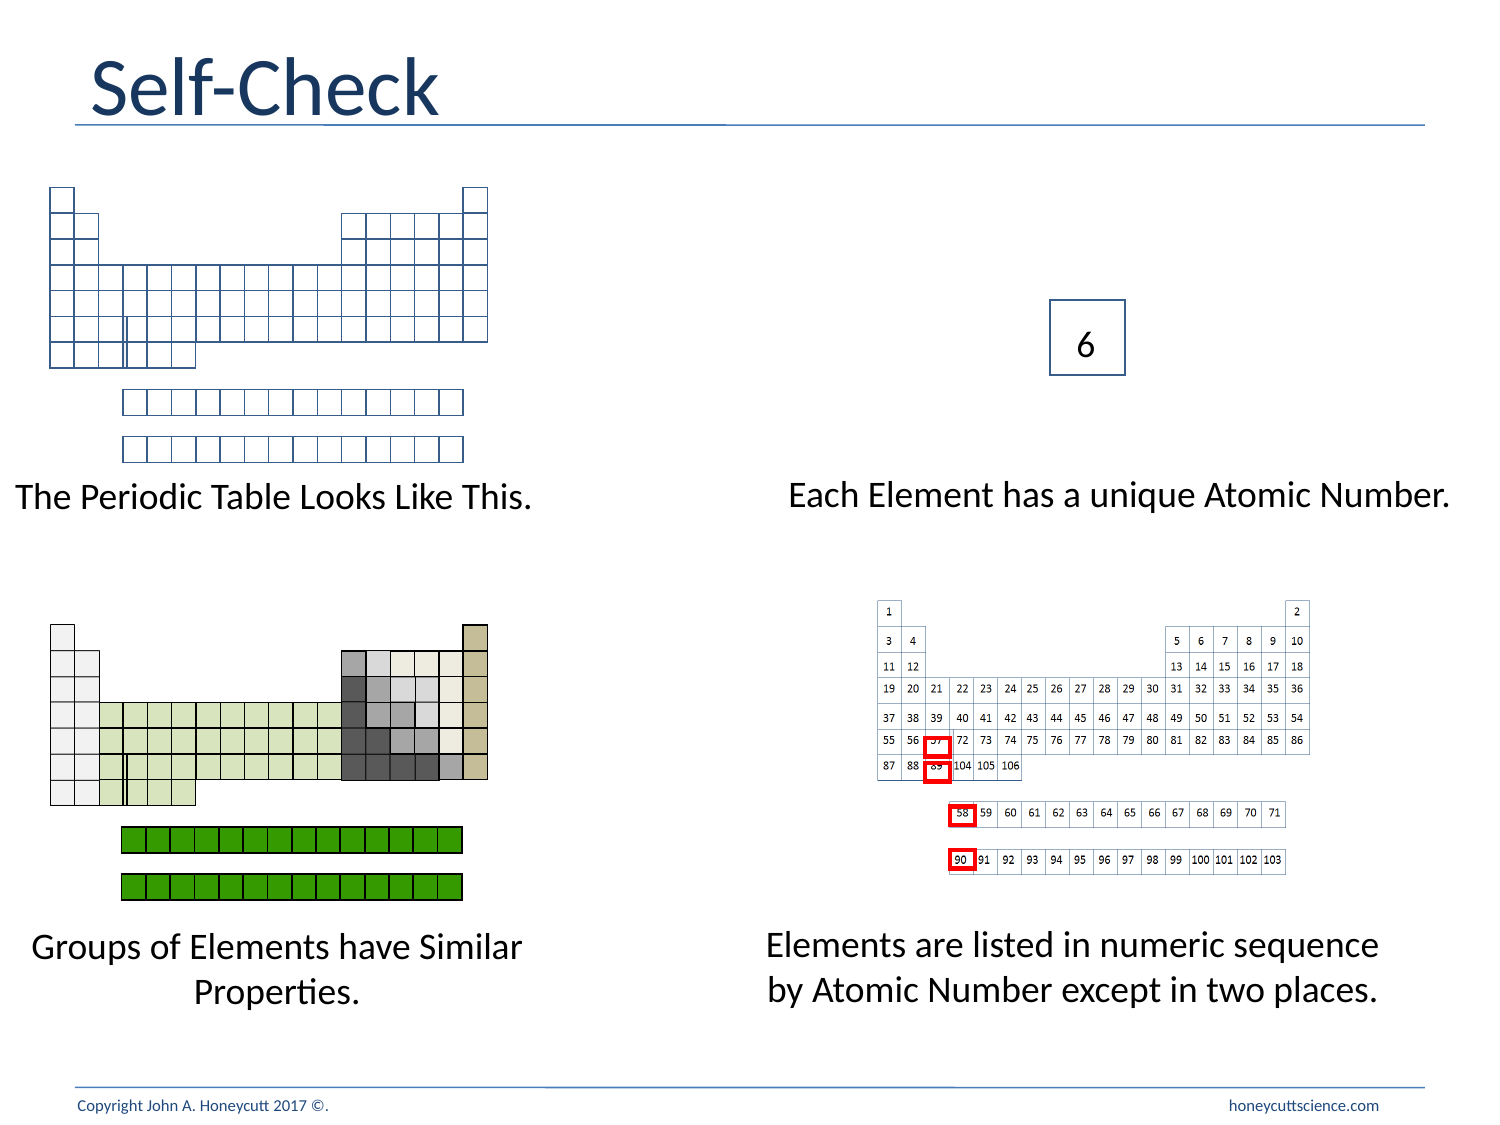

# Self-Check
6
Each Element has a unique Atomic Number.
The Periodic Table Looks Like This.
Elements are listed in numeric sequence by Atomic Number except in two places.
Groups of Elements have Similar Properties.